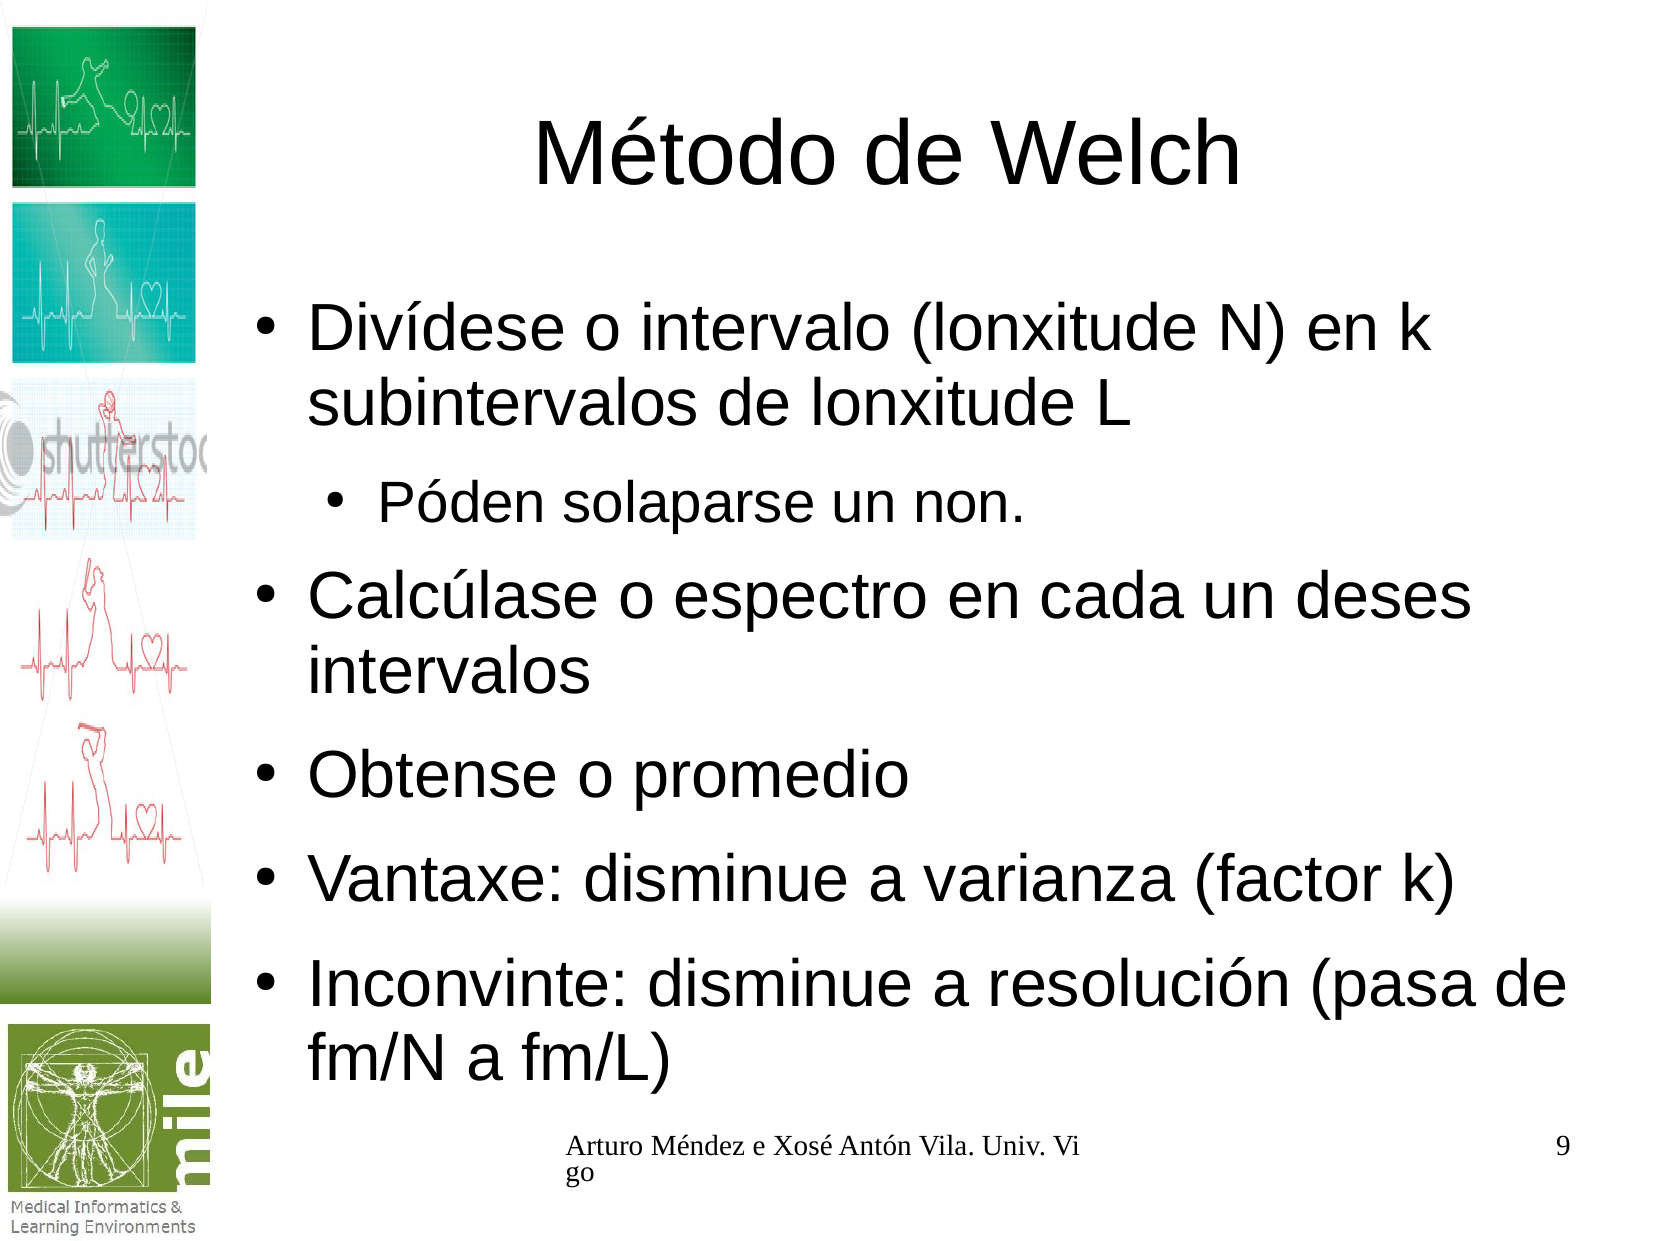

# Método de Welch
Divídese o intervalo (lonxitude N) en k subintervalos de lonxitude L
Póden solaparse un non.
Calcúlase o espectro en cada un deses intervalos
Obtense o promedio
Vantaxe: disminue a varianza (factor k)
Inconvinte: disminue a resolución (pasa de fm/N a fm/L)
Arturo Méndez e Xosé Antón Vila. Univ. Vigo
9